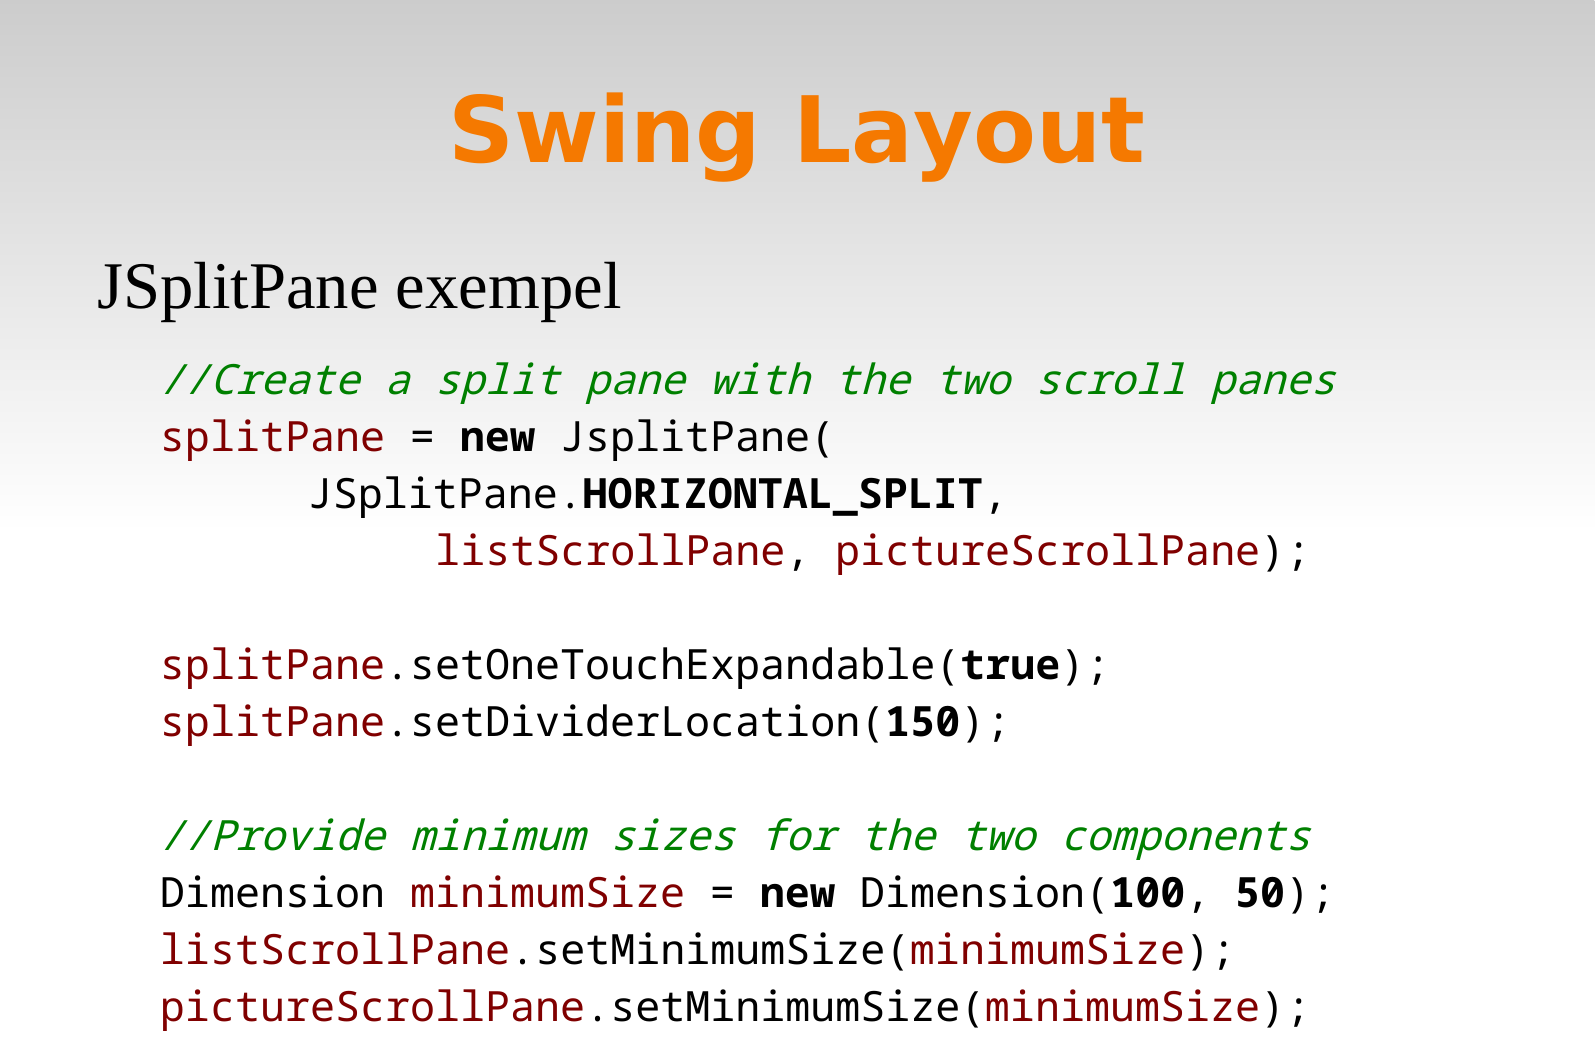

# Swing Layout
JSplitPane exempel
//Create a split pane with the two scroll panes
splitPane = new JsplitPane(
		JSplitPane.HORIZONTAL_SPLIT,
 listScrollPane, pictureScrollPane);
splitPane.setOneTouchExpandable(true);
splitPane.setDividerLocation(150);
//Provide minimum sizes for the two components
Dimension minimumSize = new Dimension(100, 50);
listScrollPane.setMinimumSize(minimumSize);
pictureScrollPane.setMinimumSize(minimumSize);